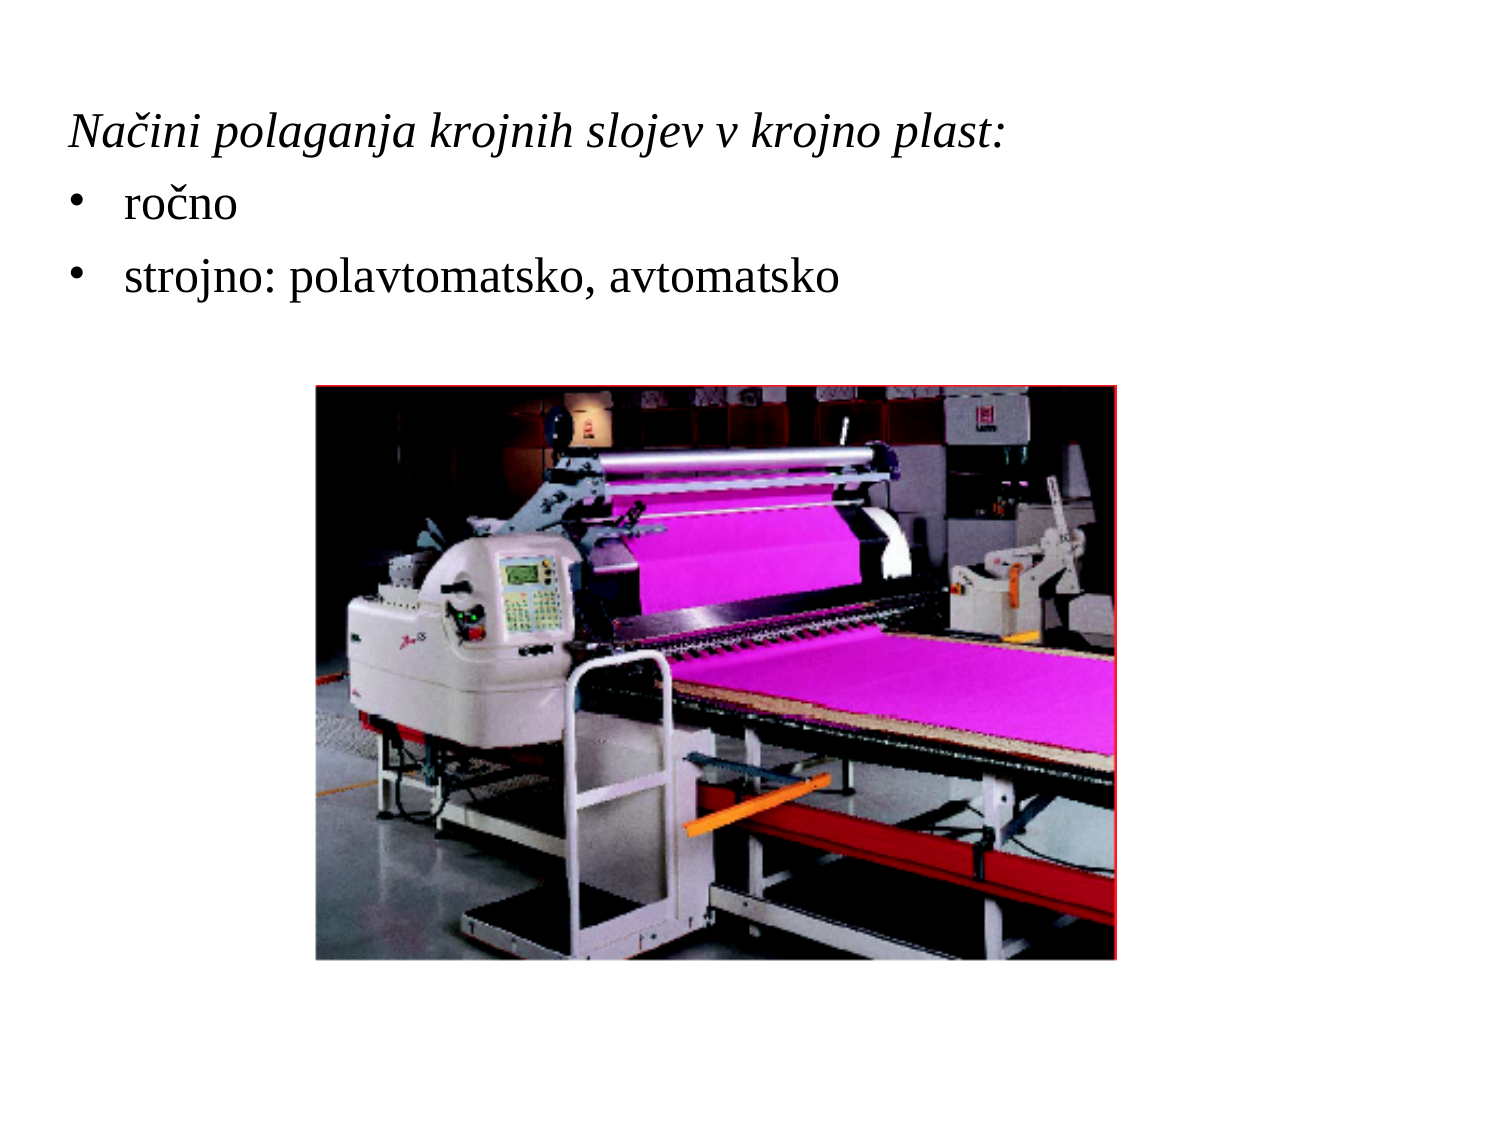

# Načini polaganja krojnih slojev v krojno plast:
ročno
strojno: polavtomatsko, avtomatsko